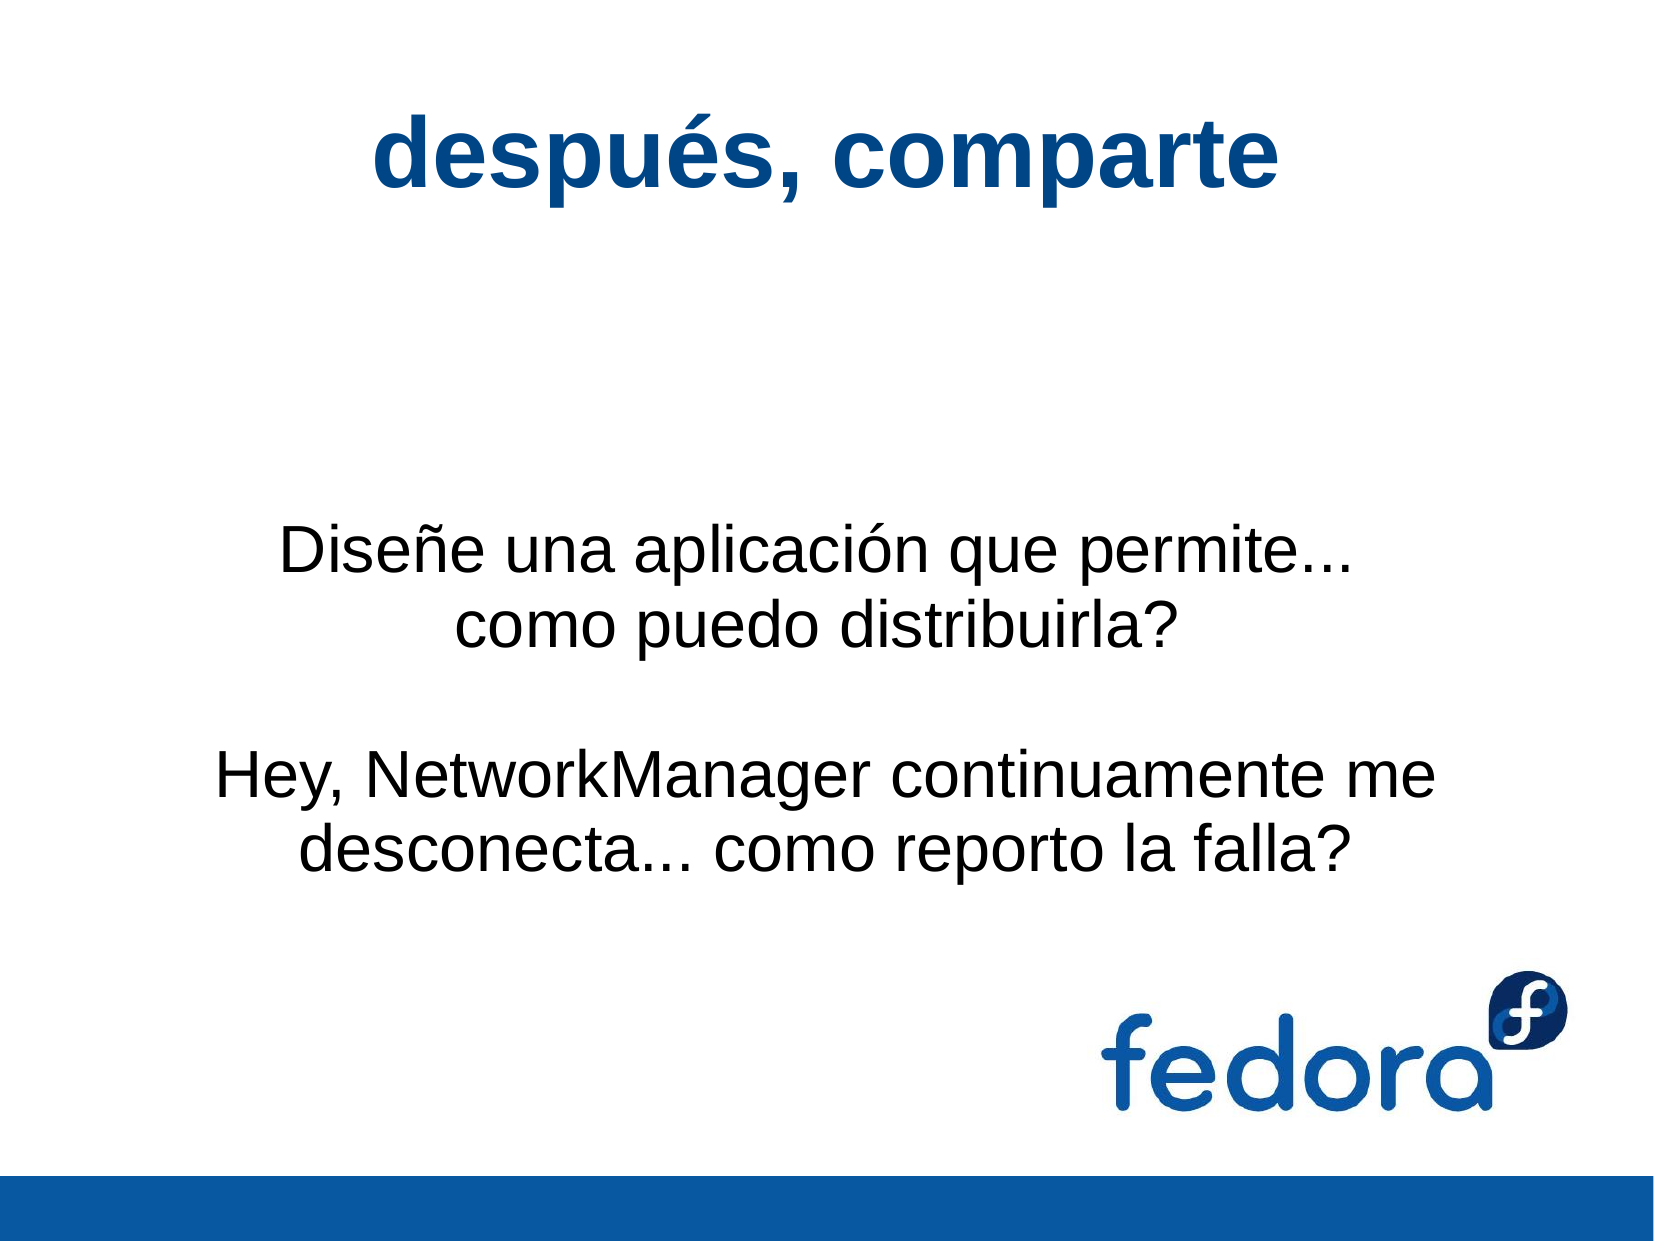

# después, comparte
Diseñe una aplicación que permite...
como puedo distribuirla?
Hey, NetworkManager continuamente me desconecta... como reporto la falla?